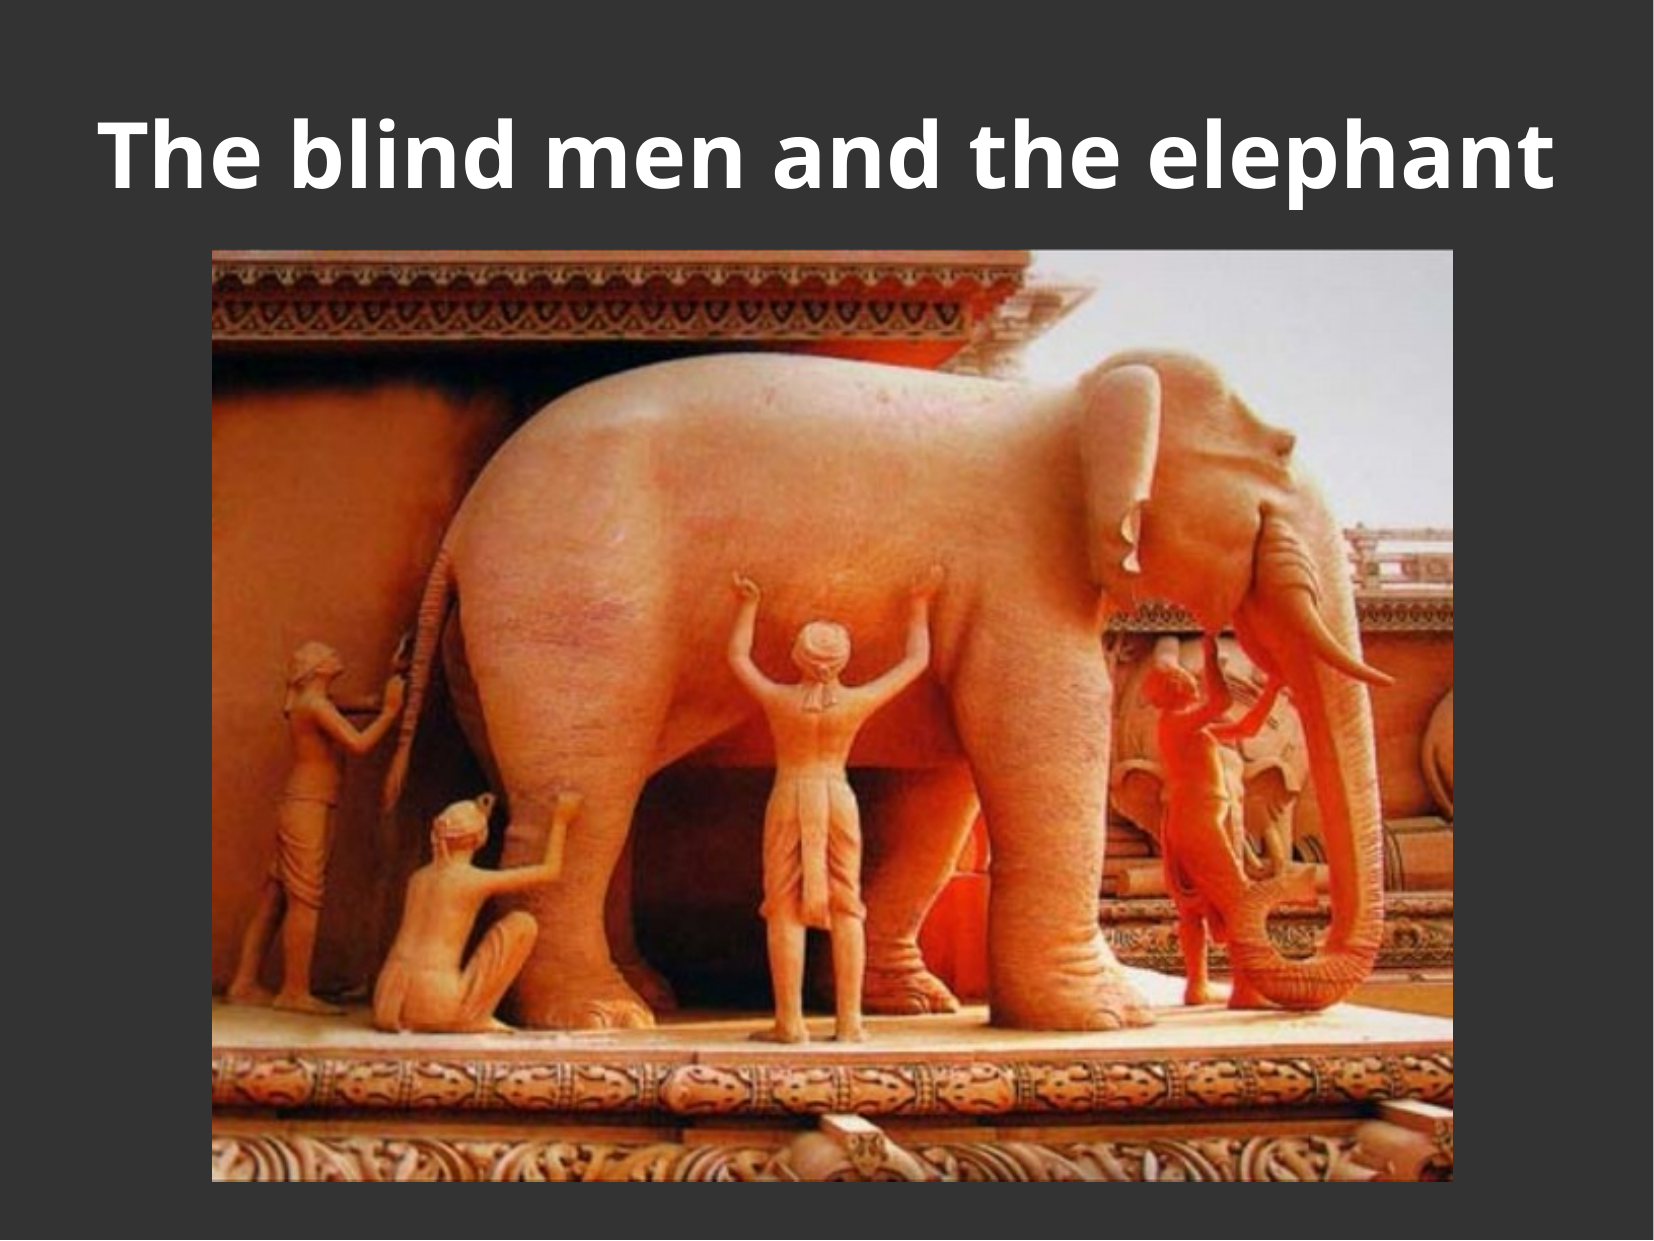

# The blind men and the elephant